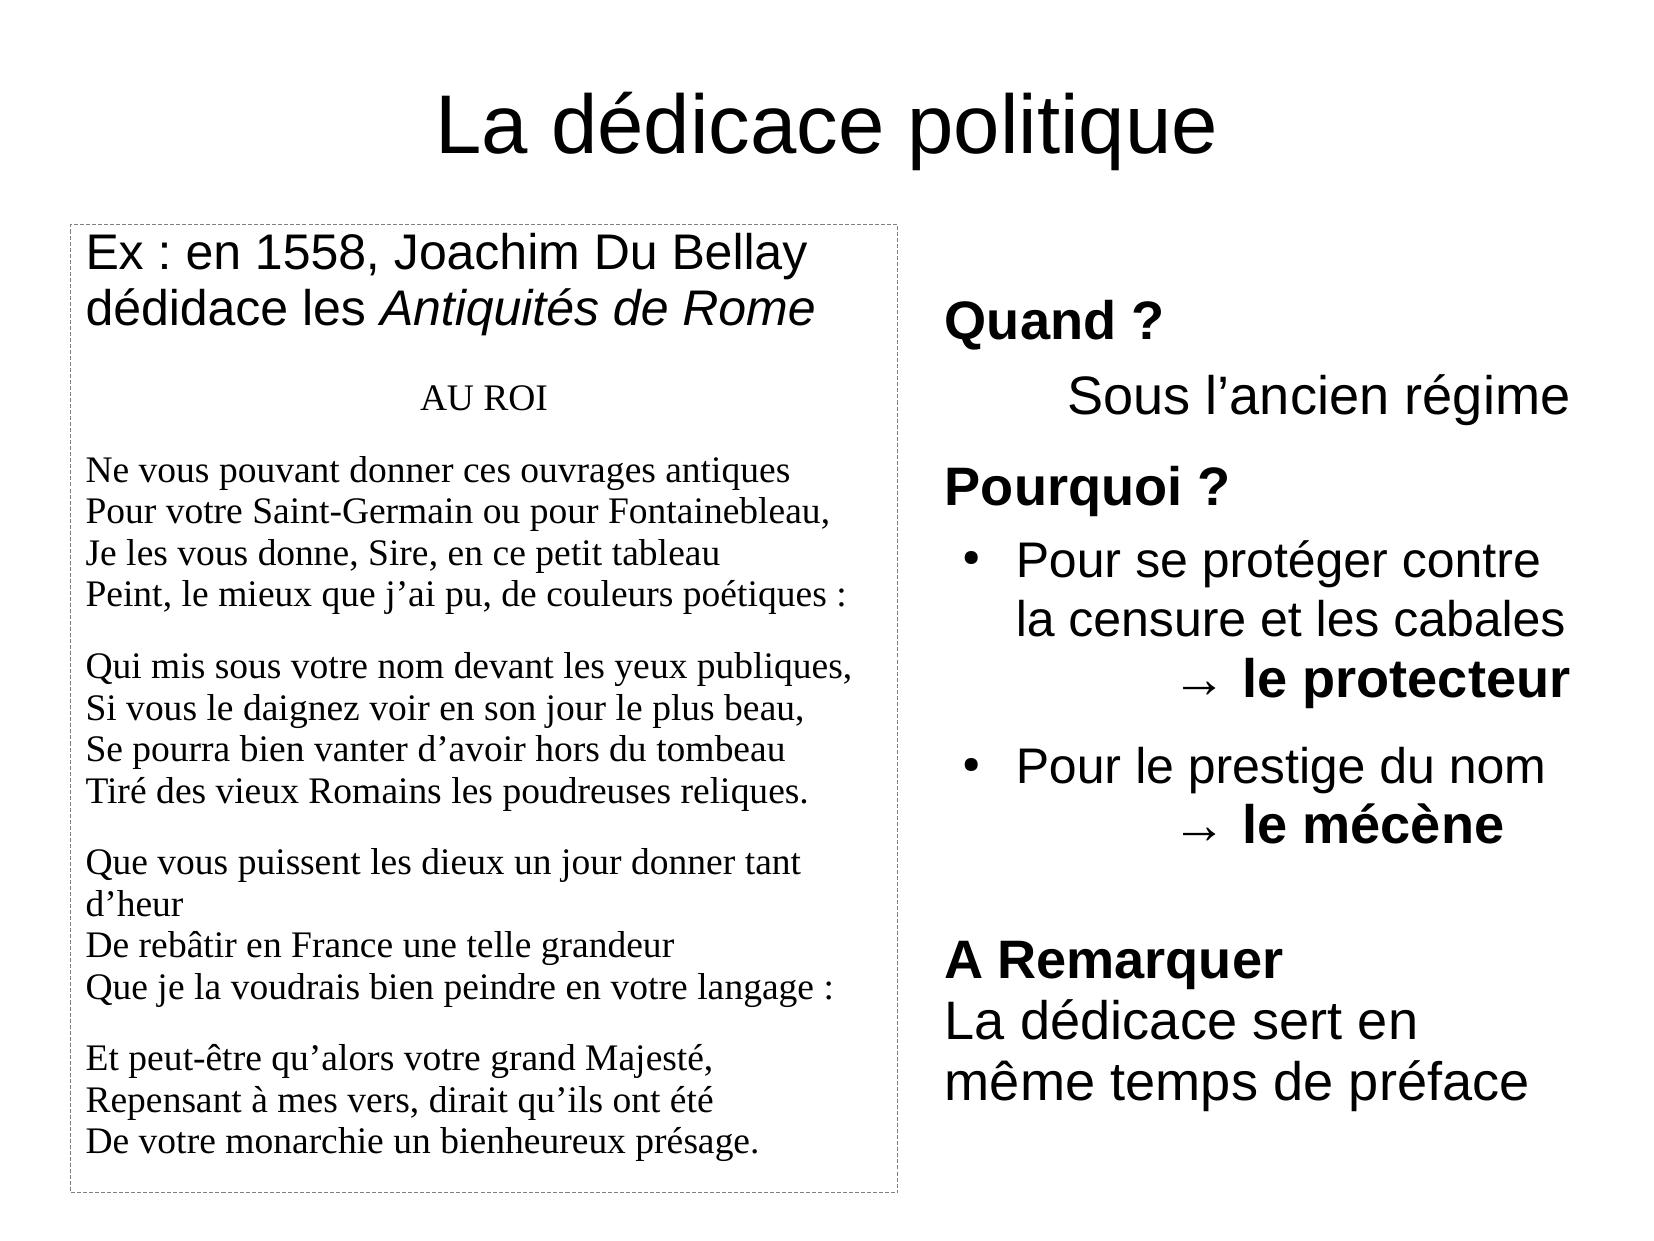

# La dédicace politique
Ex : en 1558, Joachim Du Bellay dédidace les Antiquités de Rome
AU ROI
Ne vous pouvant donner ces ouvrages antiques
Pour votre Saint-Germain ou pour Fontainebleau,
Je les vous donne, Sire, en ce petit tableau
Peint, le mieux que j’ai pu, de couleurs poétiques :
Qui mis sous votre nom devant les yeux publiques,
Si vous le daignez voir en son jour le plus beau,
Se pourra bien vanter d’avoir hors du tombeau
Tiré des vieux Romains les poudreuses reliques.
Que vous puissent les dieux un jour donner tant d’heur
De rebâtir en France une telle grandeur
Que je la voudrais bien peindre en votre langage :
Et peut-être qu’alors votre grand Majesté,
Repensant à mes vers, dirait qu’ils ont été
De votre monarchie un bienheureux présage.
Quand ?
Sous l’ancien régime
Pourquoi ?
Pour se protéger contre la censure et les cabales
→ le protecteur
Pour le prestige du nom
→ le mécène
A Remarquer
La dédicace sert en même temps de préface